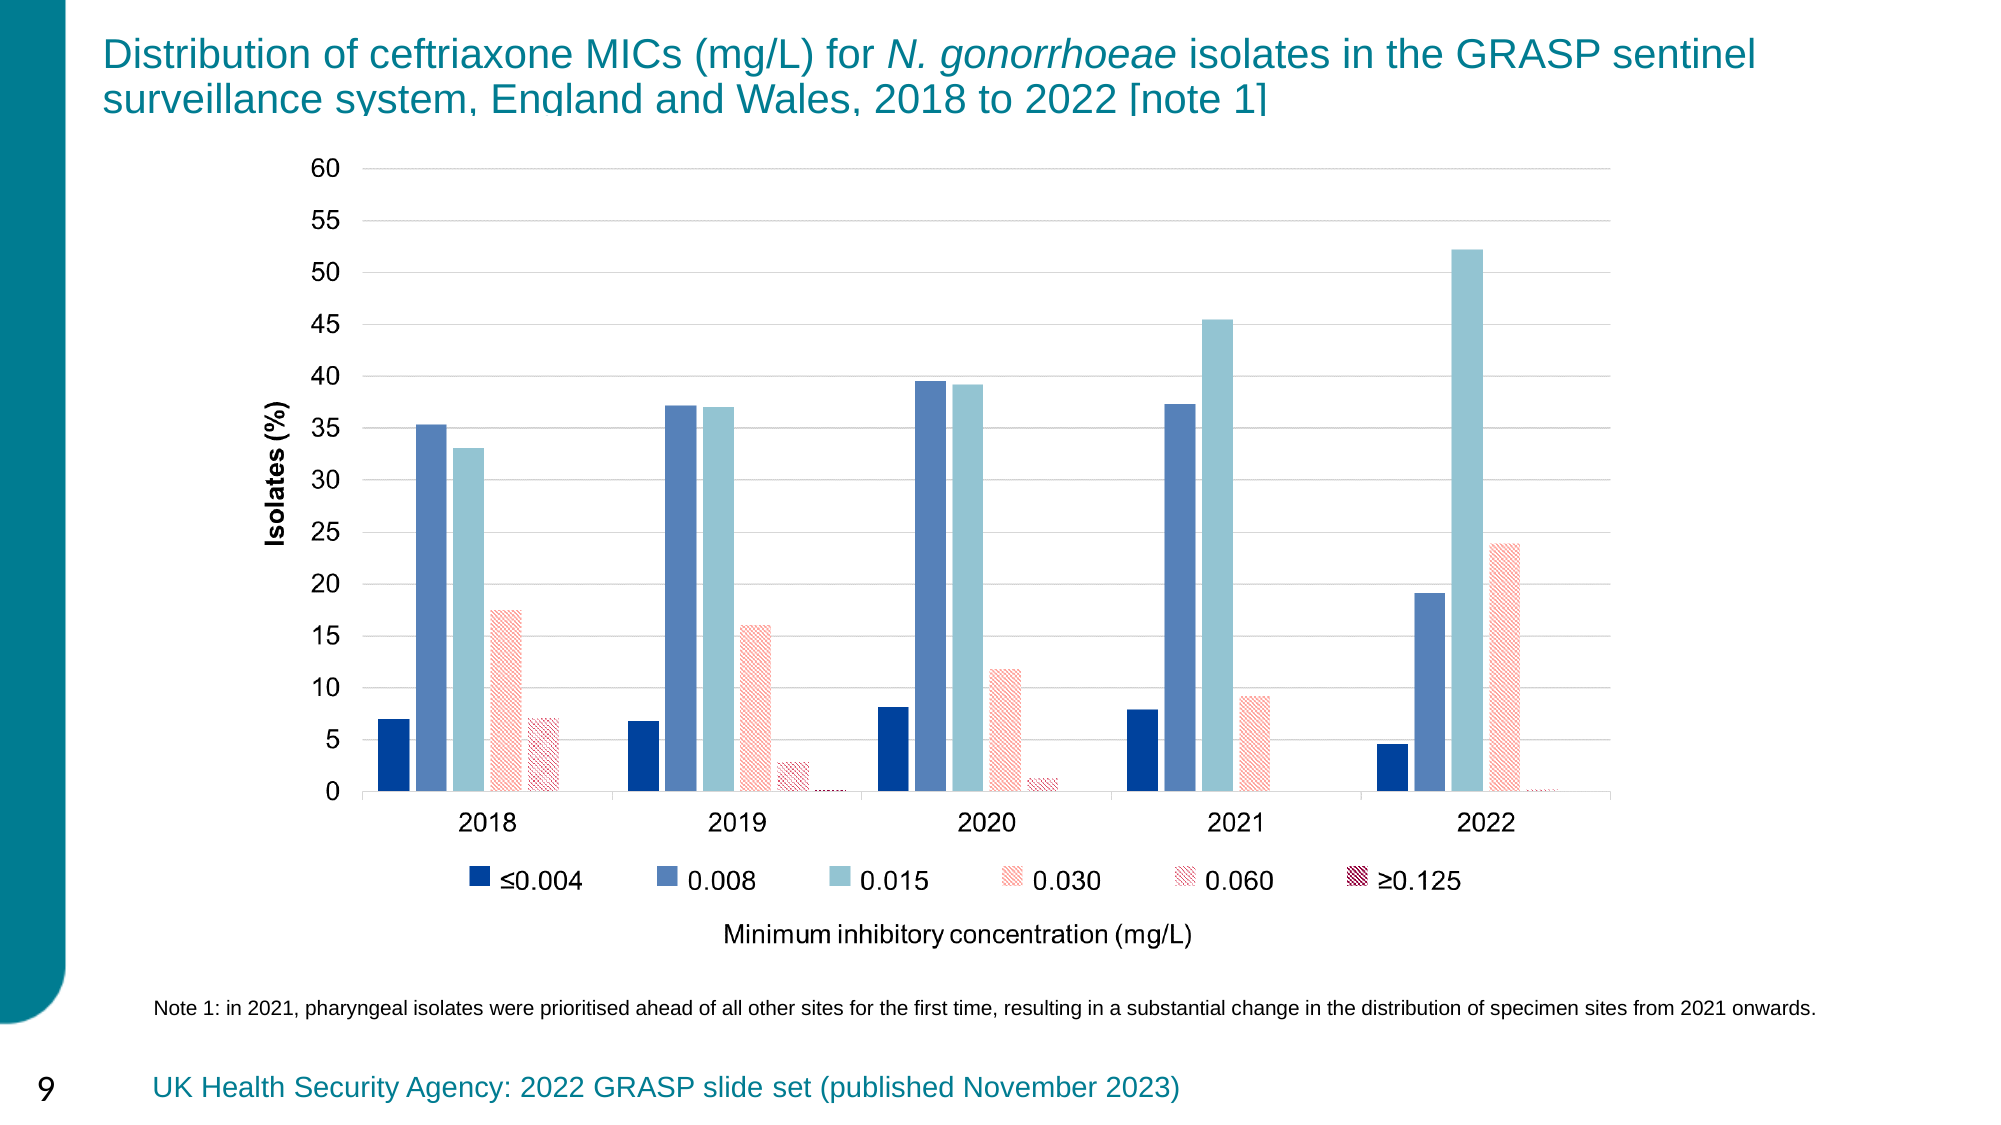

# Distribution of ceftriaxone MICs (mg/L) for N. gonorrhoeae isolates in the GRASP sentinel surveillance system, England and Wales, 2018 to 2022 [note 1]
Note 1: in 2021, pharyngeal isolates were prioritised ahead of all other sites for the first time, resulting in a substantial change in the distribution of specimen sites from 2021 onwards.
8
UK Health Security Agency: 2022 GRASP slide set (published November 2023)